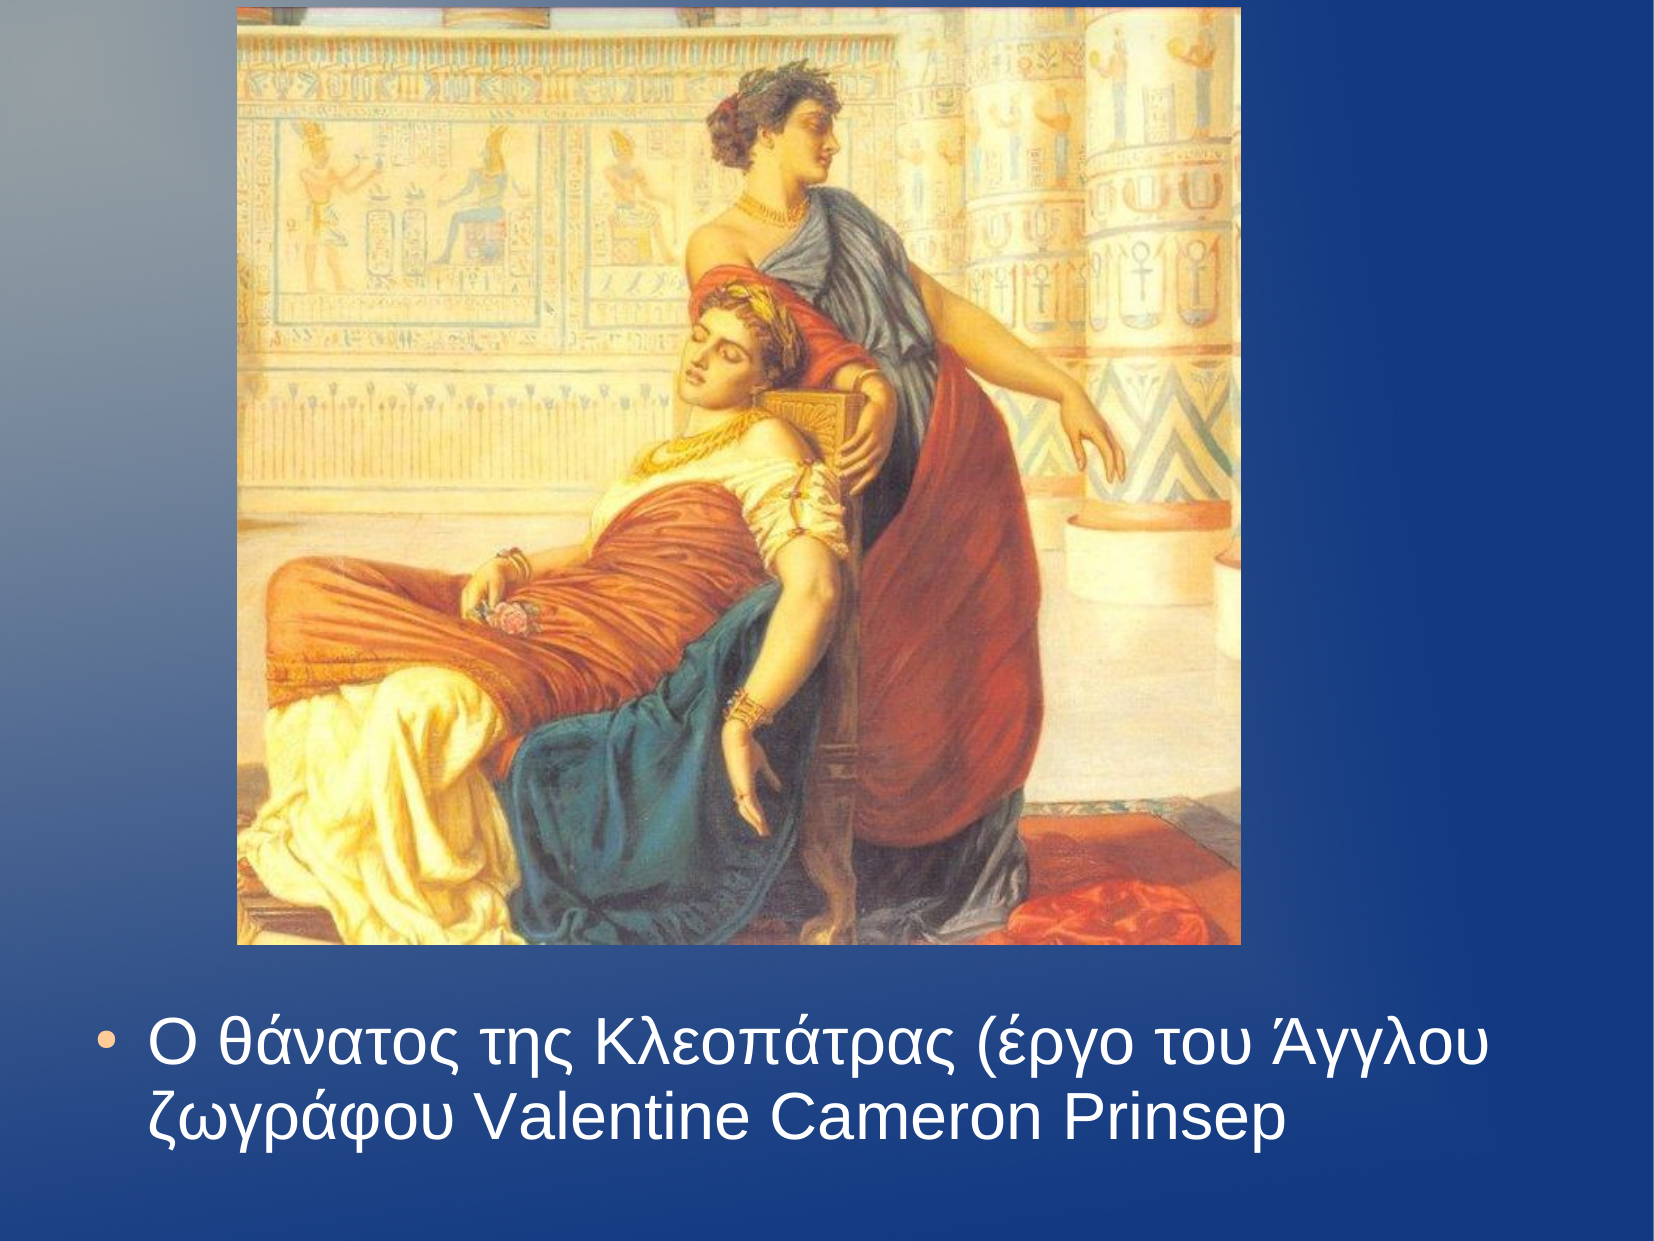

#
Ο θάνατος της Κλεοπάτρας (έργο του Άγγλου ζωγράφου Valentine Cameron Prinsep